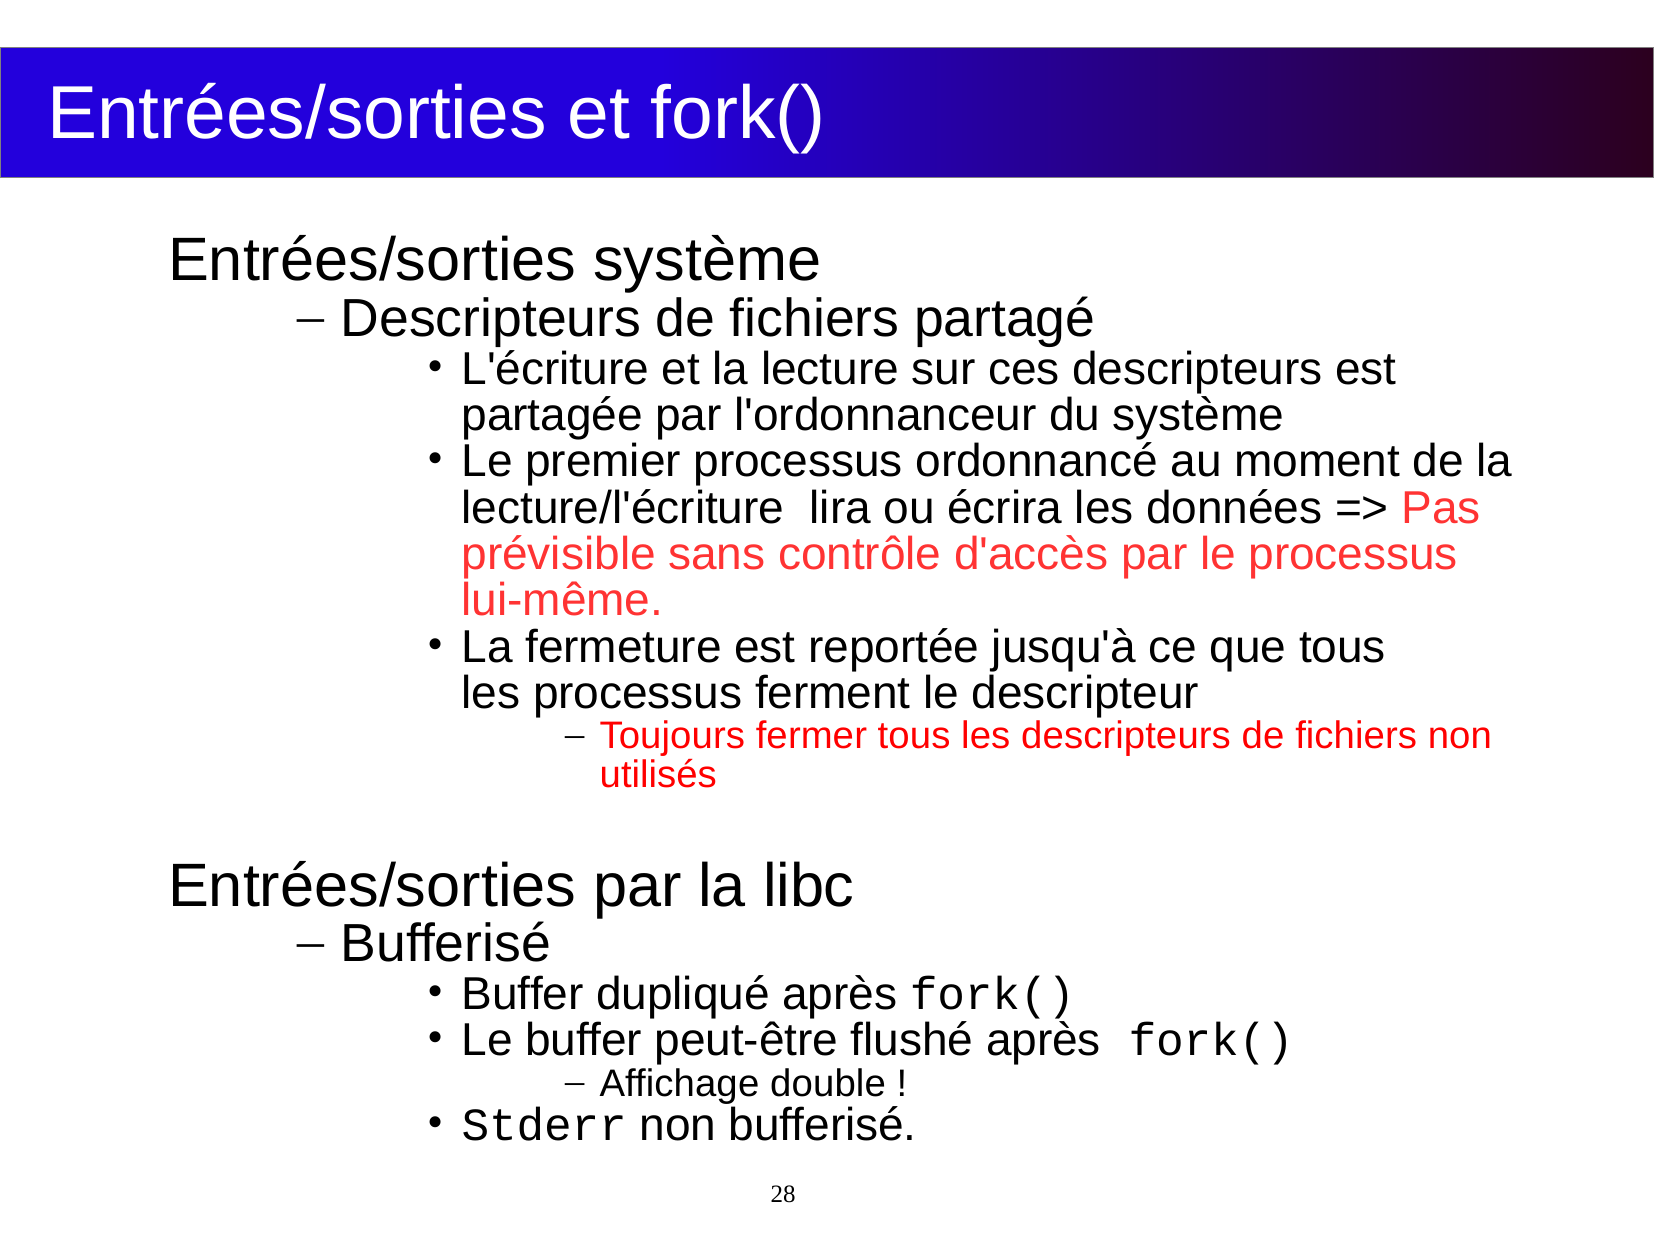

# Entrées/sorties et fork()
Entrées/sorties système
Descripteurs de fichiers partagé
L'écriture et la lecture sur ces descripteurs est partagée par l'ordonnanceur du système
Le premier processus ordonnancé au moment de la lecture/l'écriture lira ou écrira les données => Pas prévisible sans contrôle d'accès par le processus lui-même.
La fermeture est reportée jusqu'à ce que tous
les processus ferment le descripteur
Toujours fermer tous les descripteurs de fichiers non utilisés
Entrées/sorties par la libc
Bufferisé
Buffer dupliqué après fork()
Le buffer peut-être flushé après fork()
Affichage double !
Stderr non bufferisé.